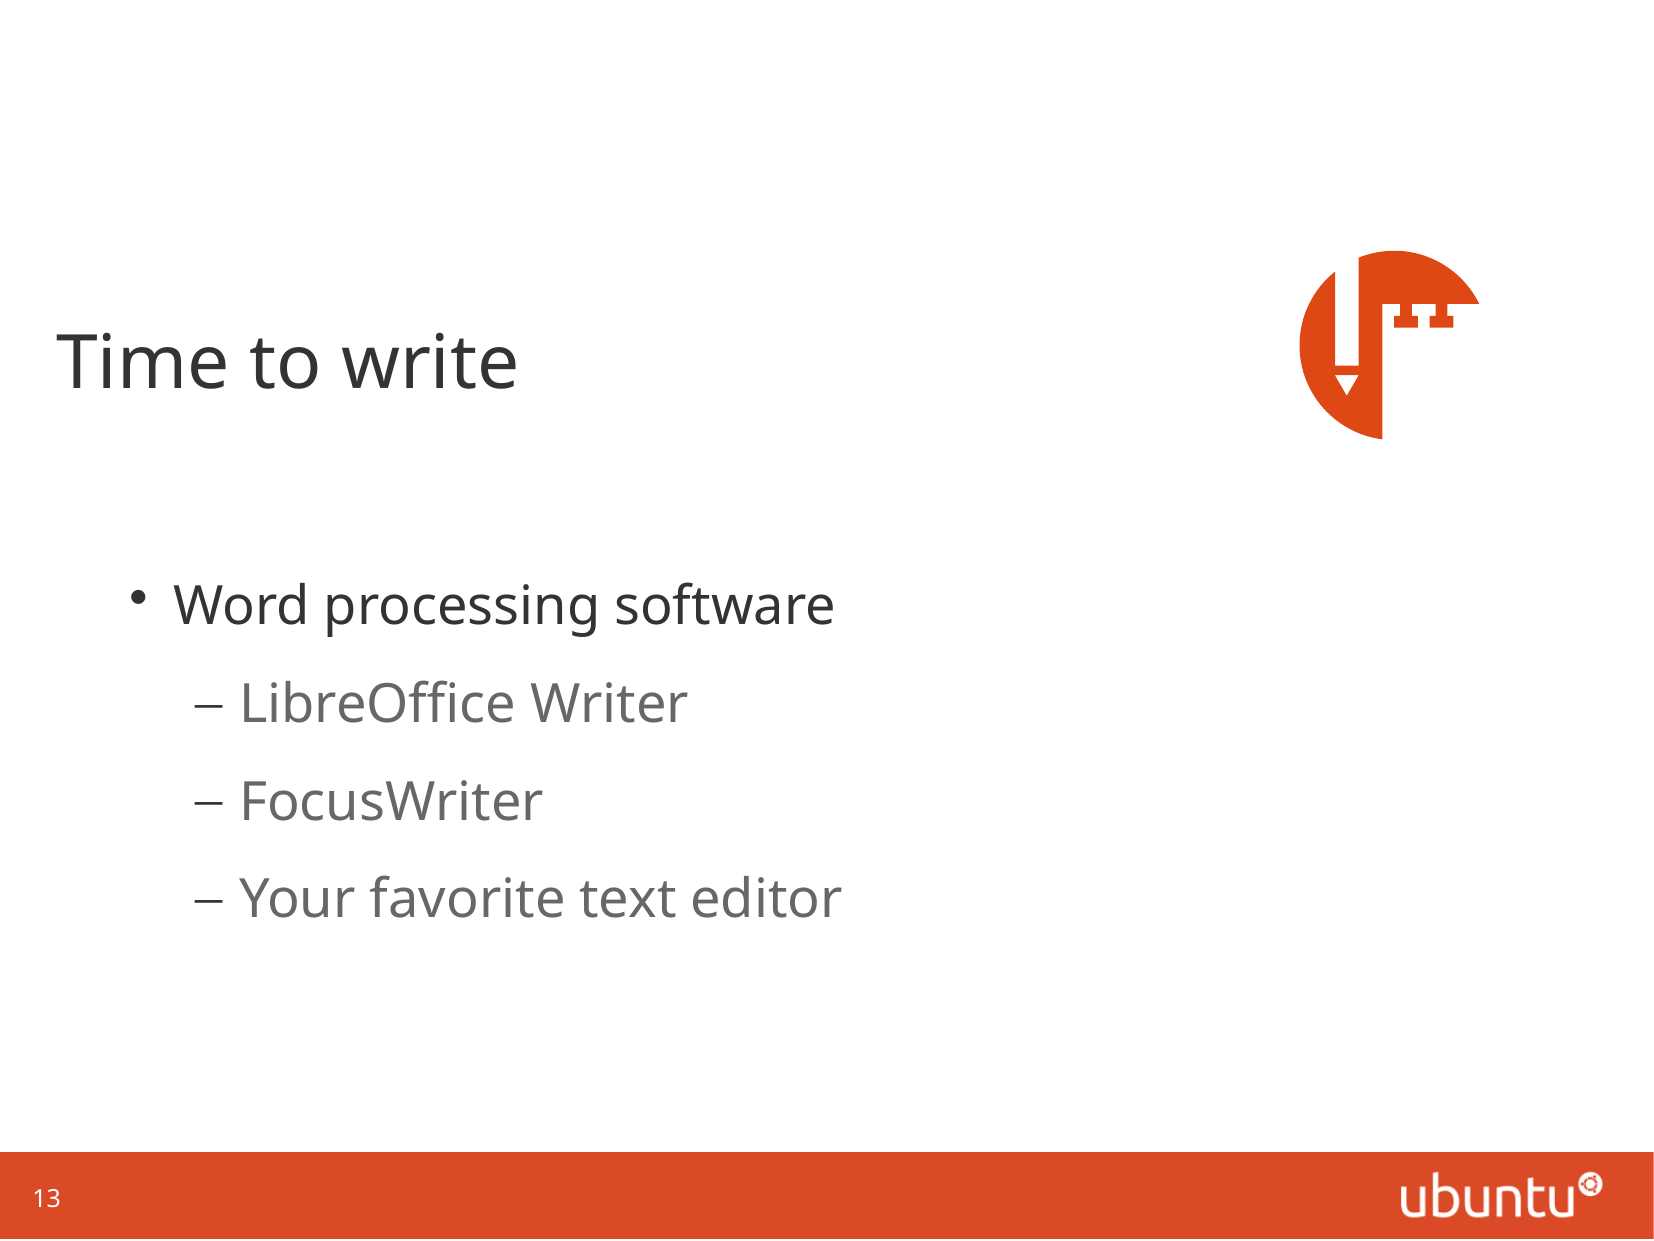

# Time to write
Word processing software
LibreOffice Writer
FocusWriter
Your favorite text editor